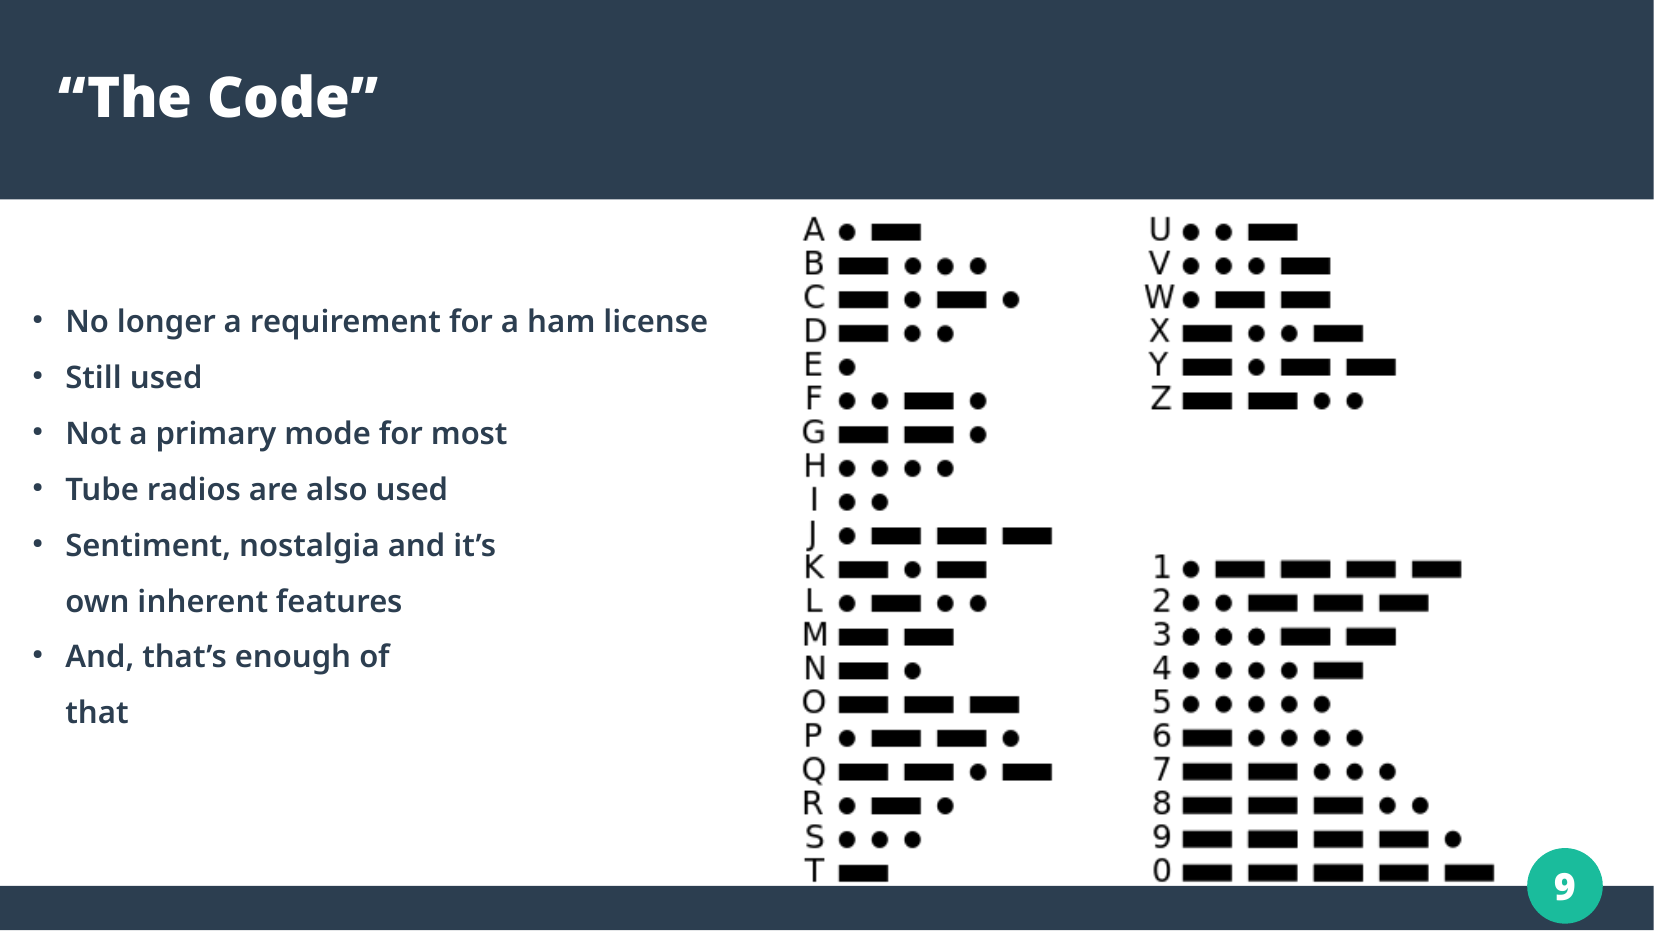

# “The Code”
No longer a requirement for a ham license
Still used
Not a primary mode for most
Tube radios are also used
Sentiment, nostalgia and it’s
own inherent features
And, that’s enough of
that